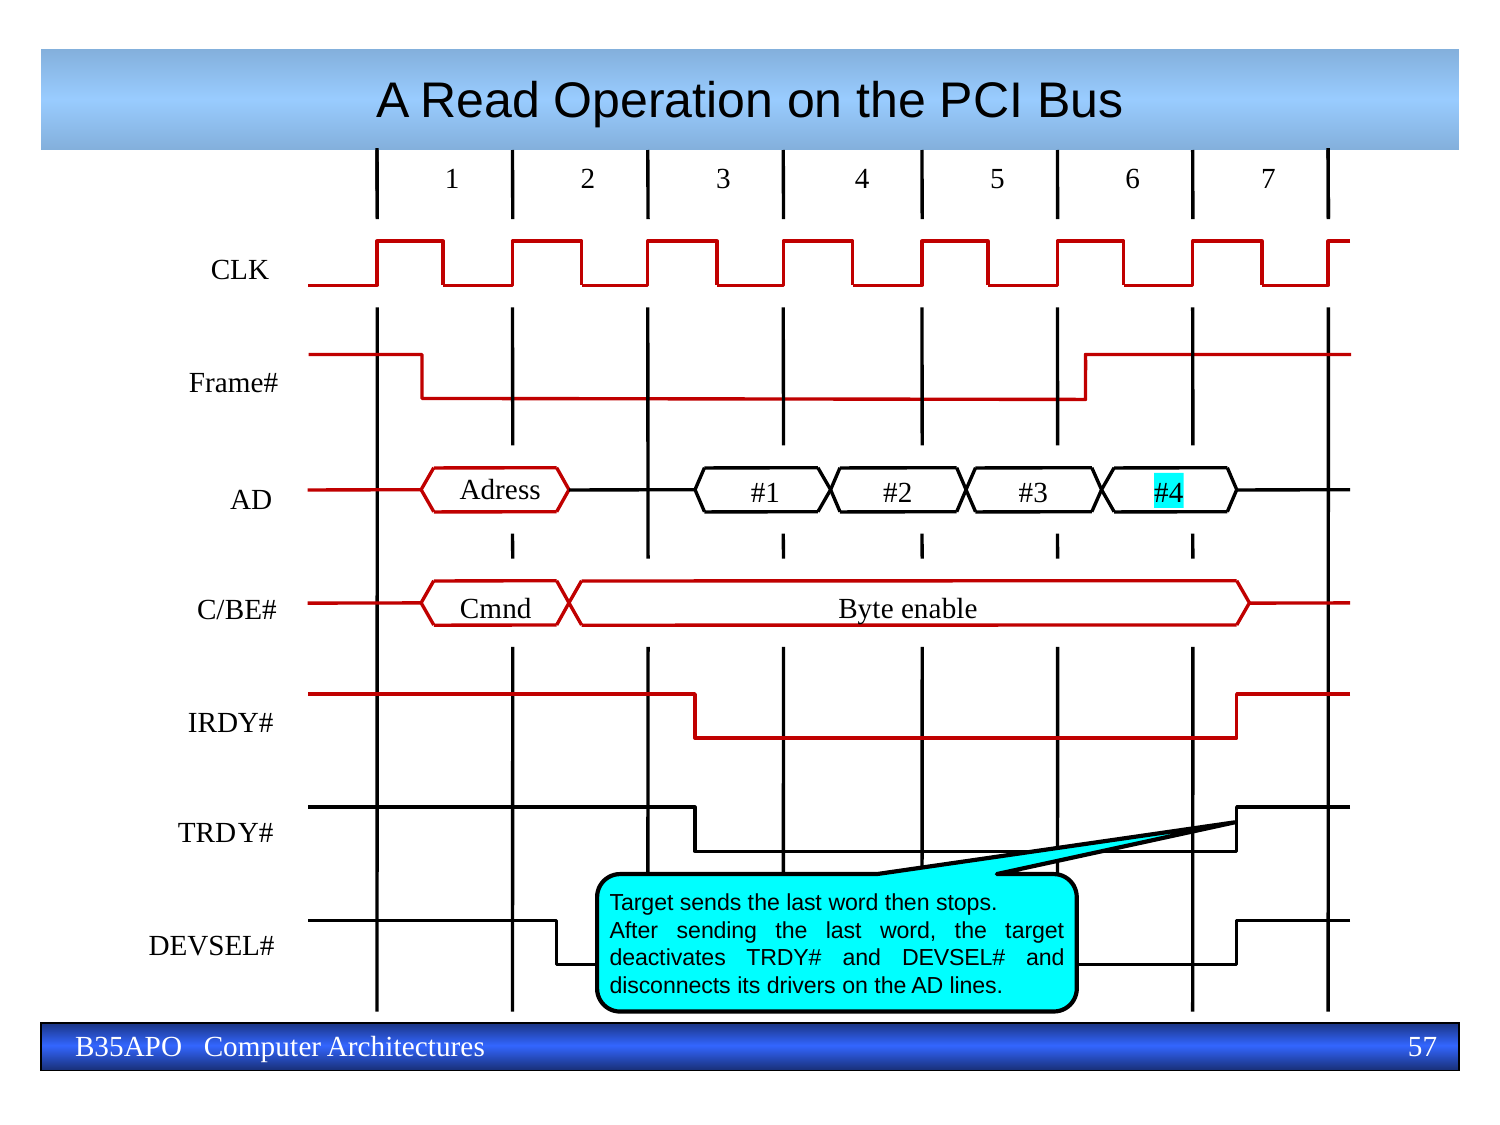

# A Read Operation on the PCI Bus
1
2
3
4
5
6
7
CLK
Frame#
Adress
#1
#2
#3
#4
AD
Cmnd
Byte enable
C/BE#
IRD
Y#
TRD
Y#
DEVSEL#
Target sends the last word then stops.
After sending the last word, the target deactivates TRDY# and DEVSEL# and disconnects its drivers on the AD lines.
B35APO Computer Architectures
57